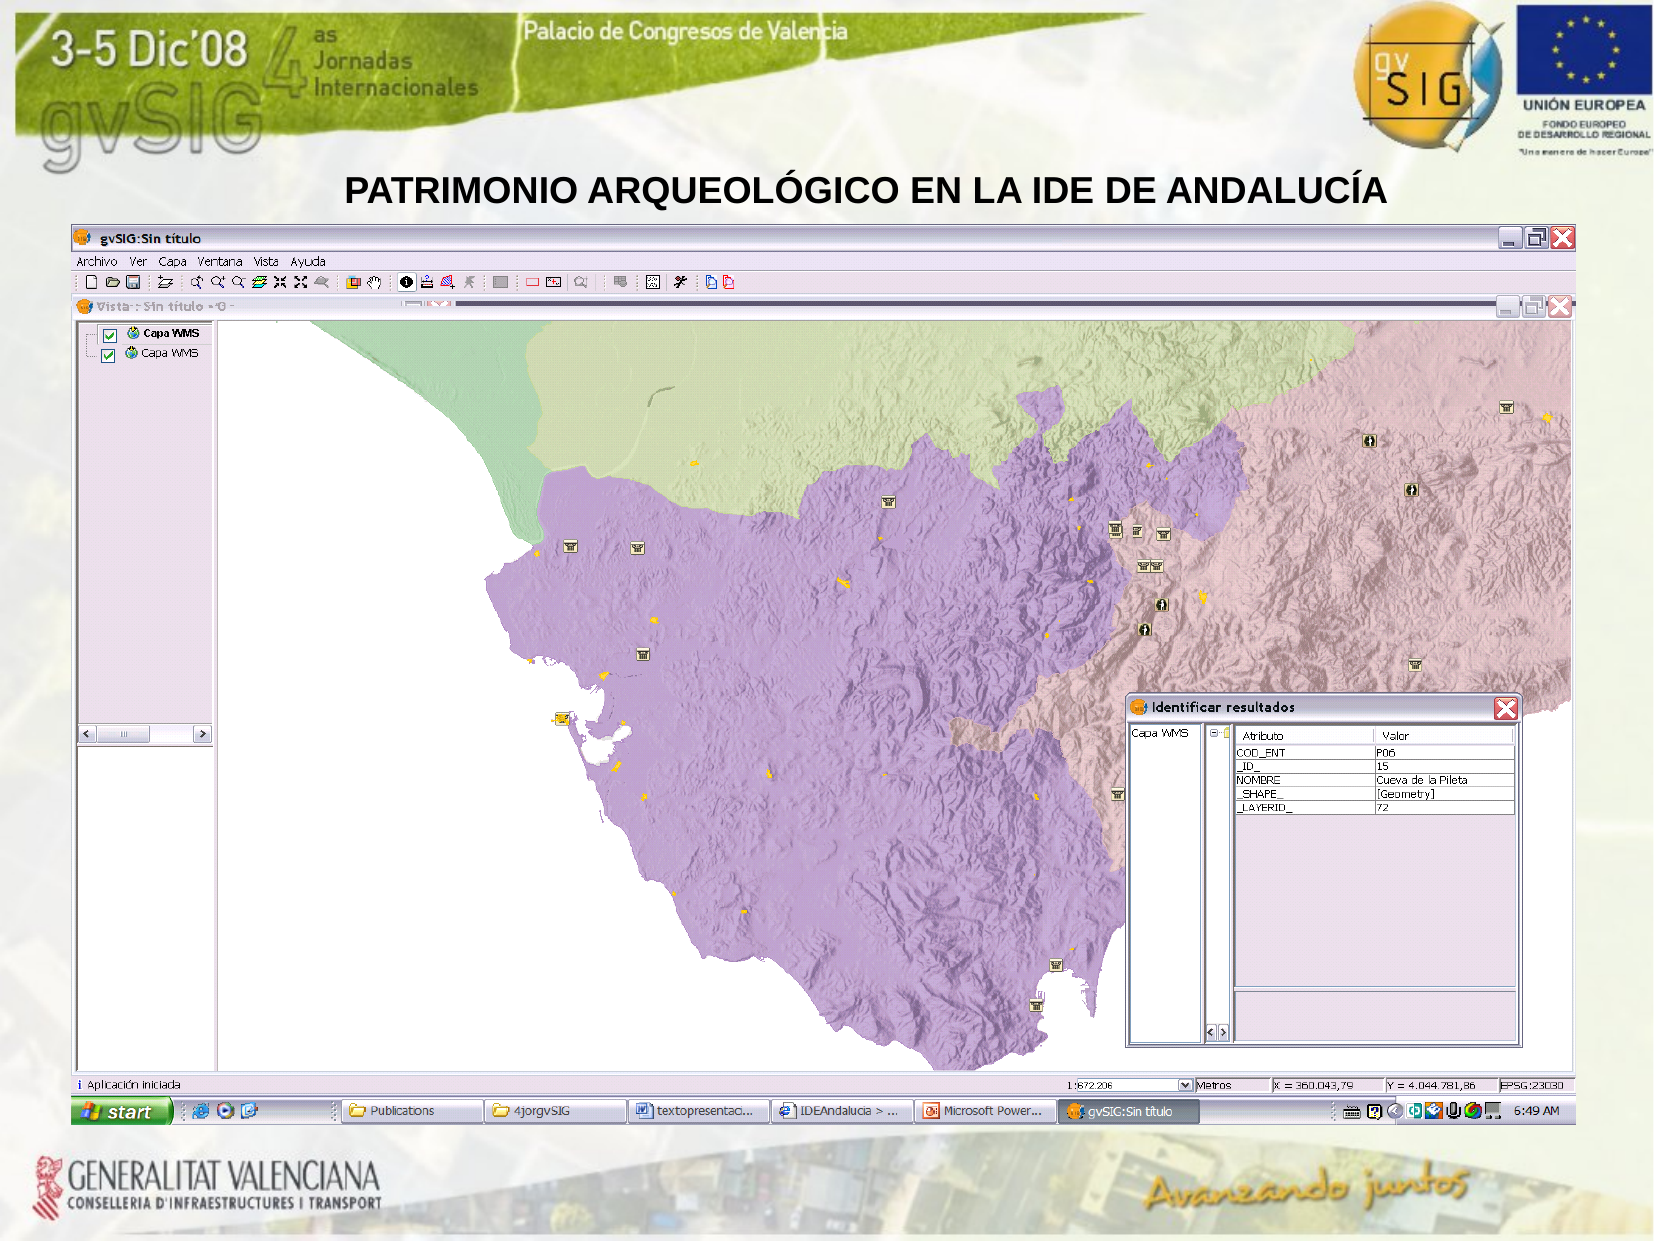

PATRIMONIO ARQUEOLÓGICO EN LA IDE DE ANDALUCÍA